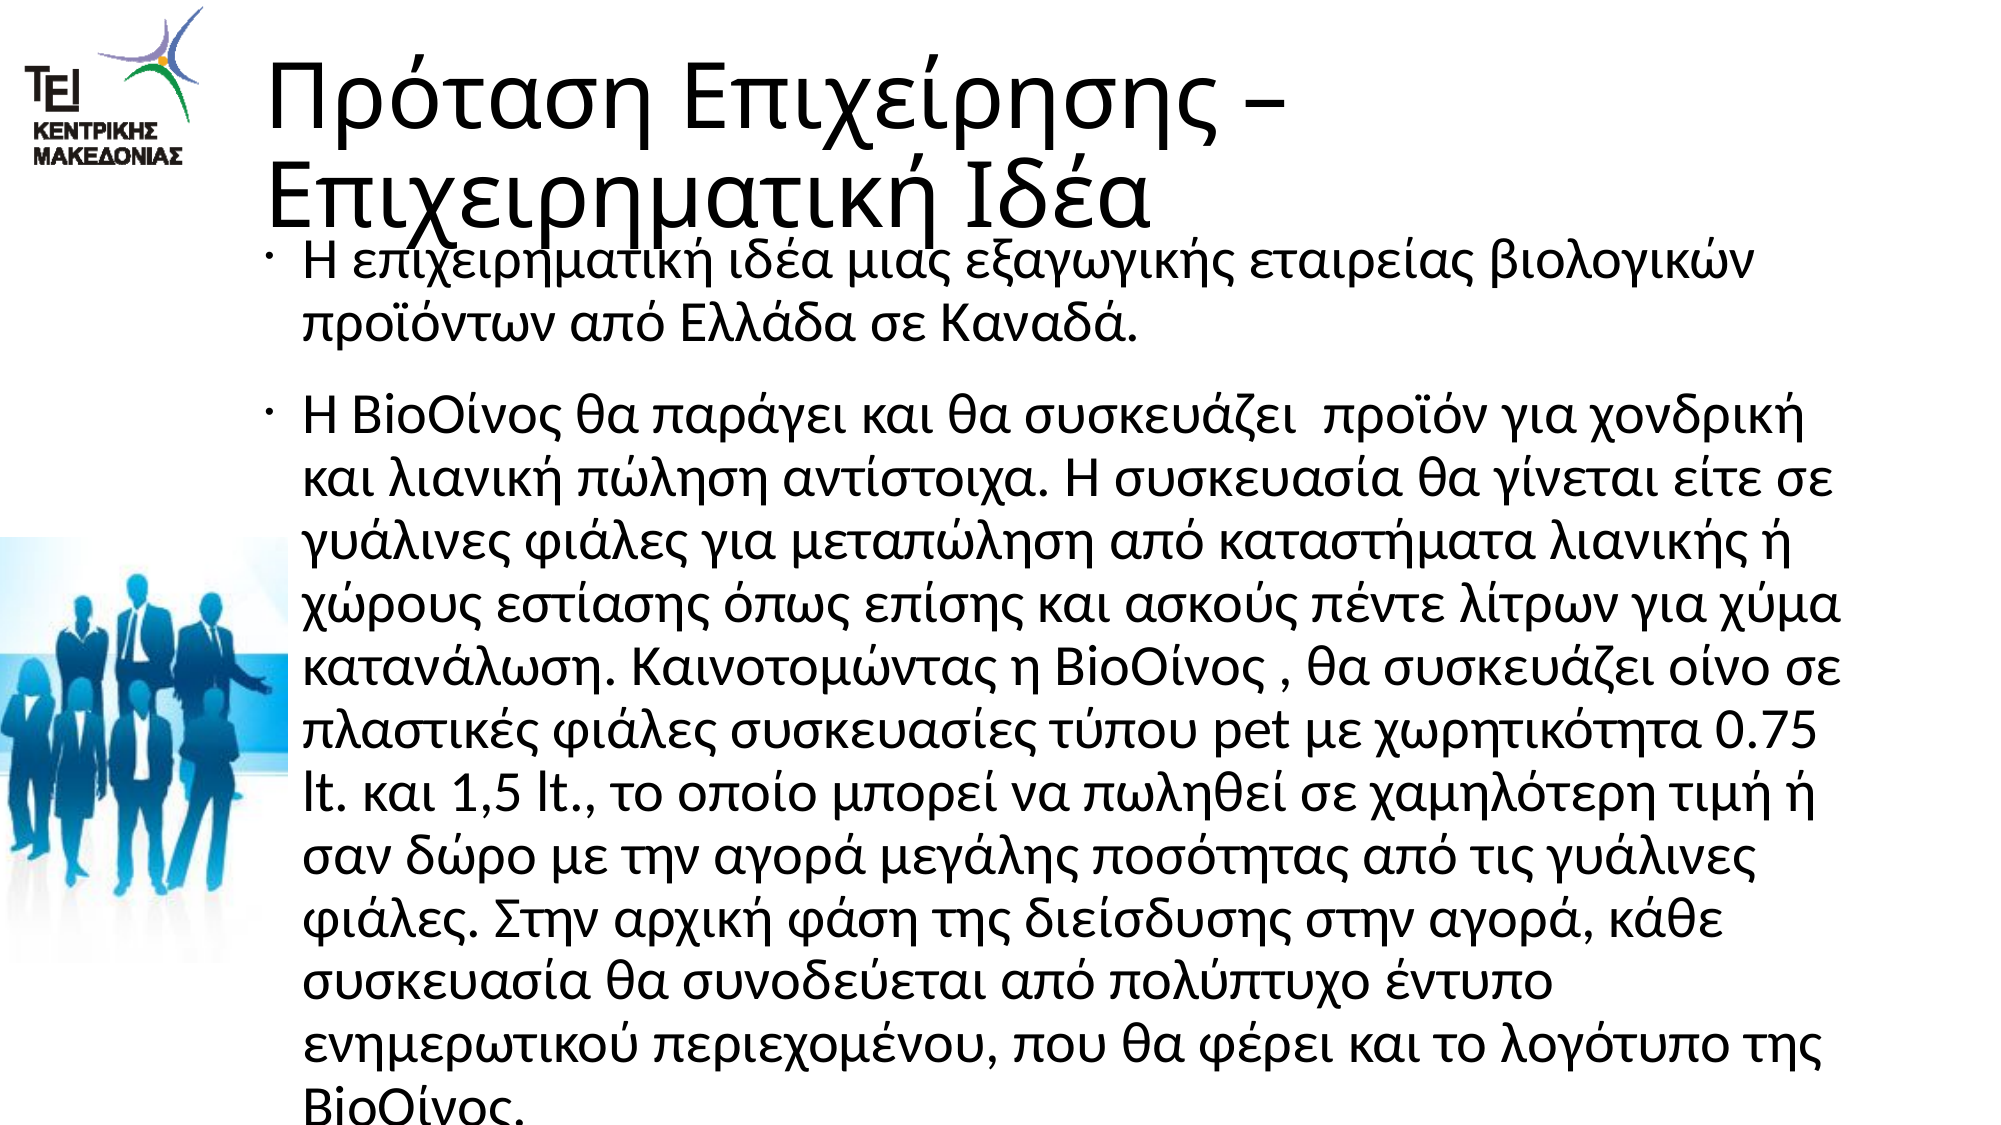

# Πρόταση Επιχείρησης – Επιχειρηματική Ιδέα
Η επιχειρηματική ιδέα μιας εξαγωγικής εταιρείας βιολογικών προϊόντων από Ελλάδα σε Καναδά.
Η BioΟίνος θα παράγει και θα συσκευάζει προϊόν για χονδρική και λιανική πώληση αντίστοιχα. Η συσκευασία θα γίνεται είτε σε γυάλινες φιάλες για μεταπώληση από καταστήματα λιανικής ή χώρους εστίασης όπως επίσης και ασκούς πέντε λίτρων για χύμα κατανάλωση. Καινοτομώντας η BioΟίνος , θα συσκευάζει οίνο σε πλαστικές φιάλες συσκευασίες τύπου pet με χωρητικότητα 0.75 lt. και 1,5 lt., το οποίο μπορεί να πωληθεί σε χαμηλότερη τιμή ή σαν δώρο με την αγορά μεγάλης ποσότητας από τις γυάλινες φιάλες. Στην αρχική φάση της διείσδυσης στην αγορά, κάθε συσκευασία θα συνοδεύεται από πολύπτυχο έντυπο ενημερωτικού περιεχομένου, που θα φέρει και το λογότυπο της BioΟίνος.
Είναι μια επιχείρηση που προς το παρόν δεν μπορεί να κριθεί έντονα ανταγωνιστική λόγω που δεν έχει αναπτυχθεί ευρέως και στους υπολοίπους ανταγωνιστές. Είναι λοιπόν μια επιχείρηση που συνδυάζει την παρουσίαση - προώθηση των προϊόντων της παράλληλα με την αστείρευτη ελληνική ποιότητα και μοναδικότητα αυτών.
Τα έσοδα της επιχείρησης θα πραγματοποιούνται κατά ένα μεγάλο ποσοστό από τις εξαγωγές, μιας και ο σκοπός ίδρυσης της επιχείρησης διαγραφόταν μέσω εξαγωγικού χαρακτήρα.